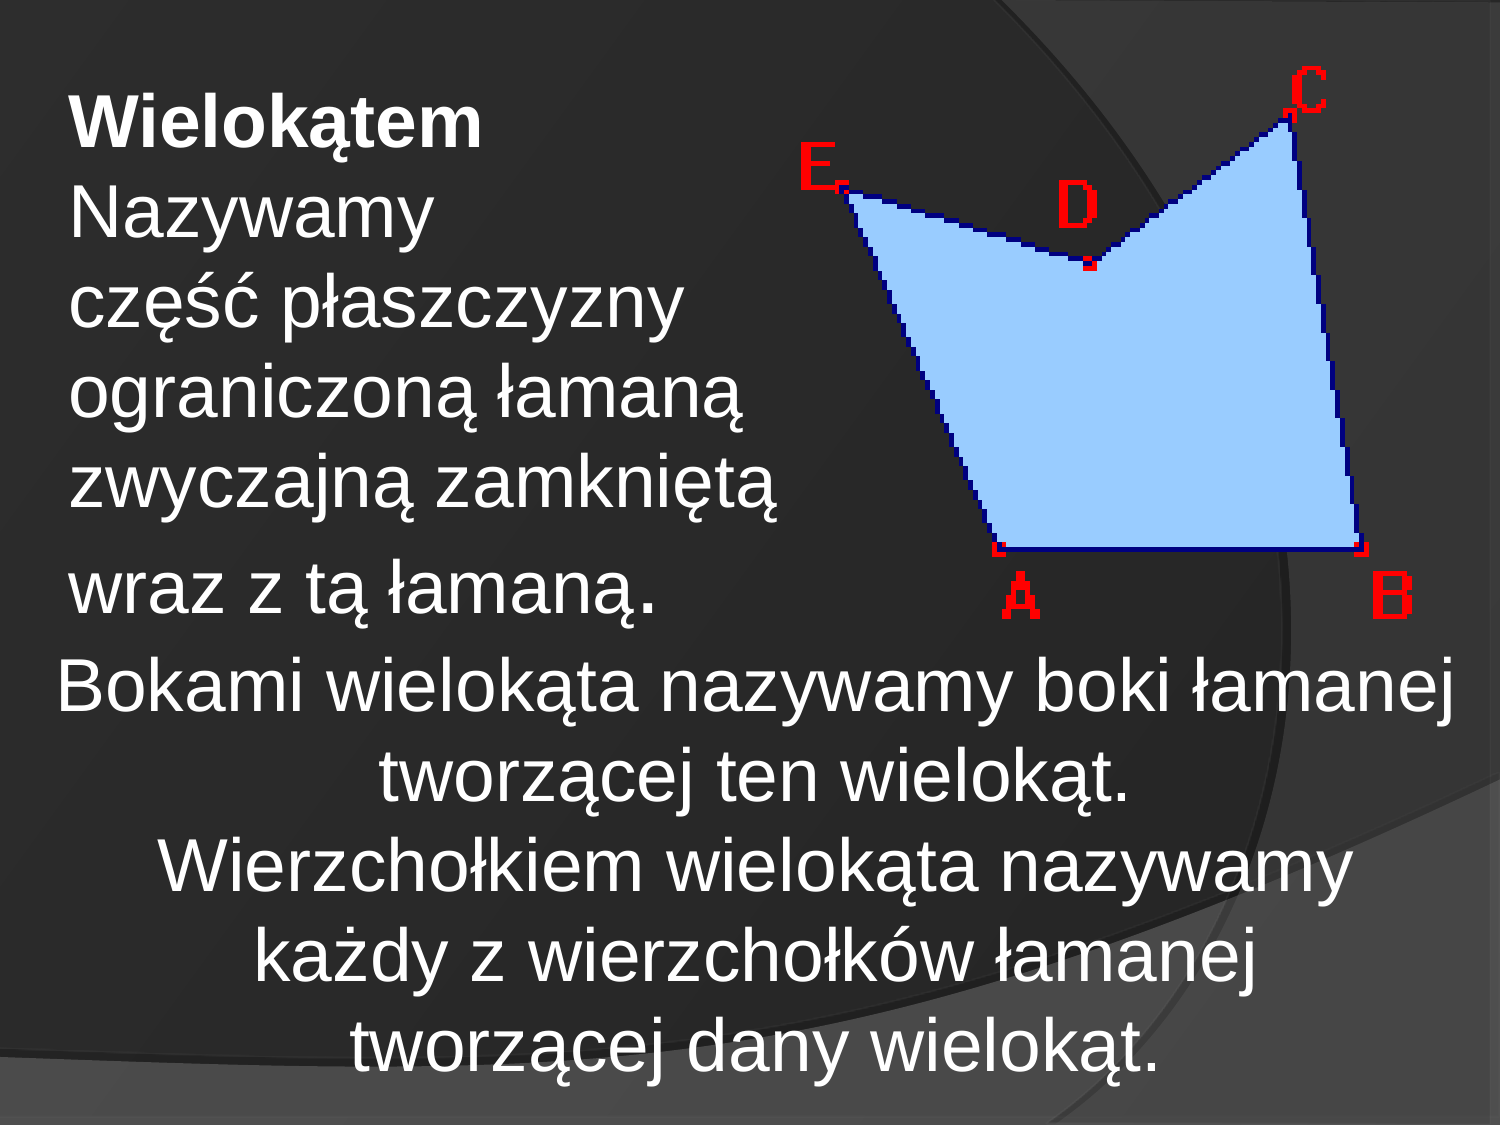

Wielokątem
Nazywamy
część płaszczyzny ograniczoną łamaną zwyczajną zamkniętą
wraz z tą łamaną.
Bokami wielokąta nazywamy boki łamanej tworzącej ten wielokąt.
Wierzchołkiem wielokąta nazywamy
każdy z wierzchołków łamanej
tworzącej dany wielokąt.